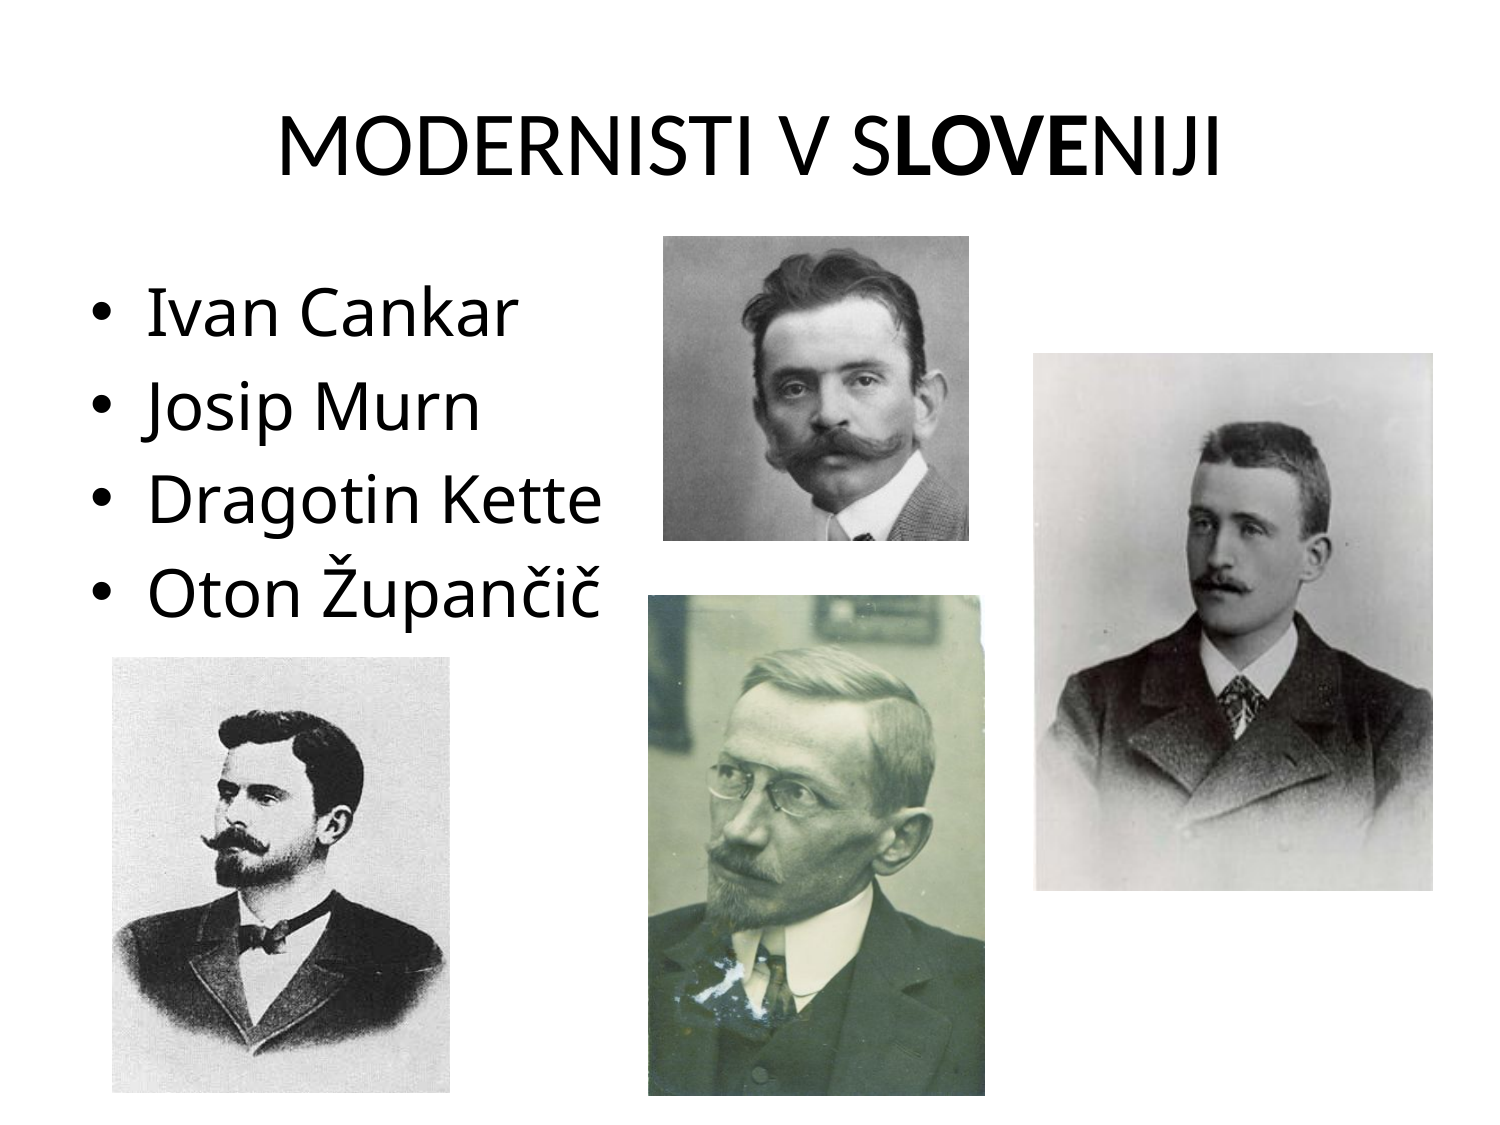

# MODERNISTI V SLOVENIJI
Ivan Cankar
Josip Murn
Dragotin Kette
Oton Župančič